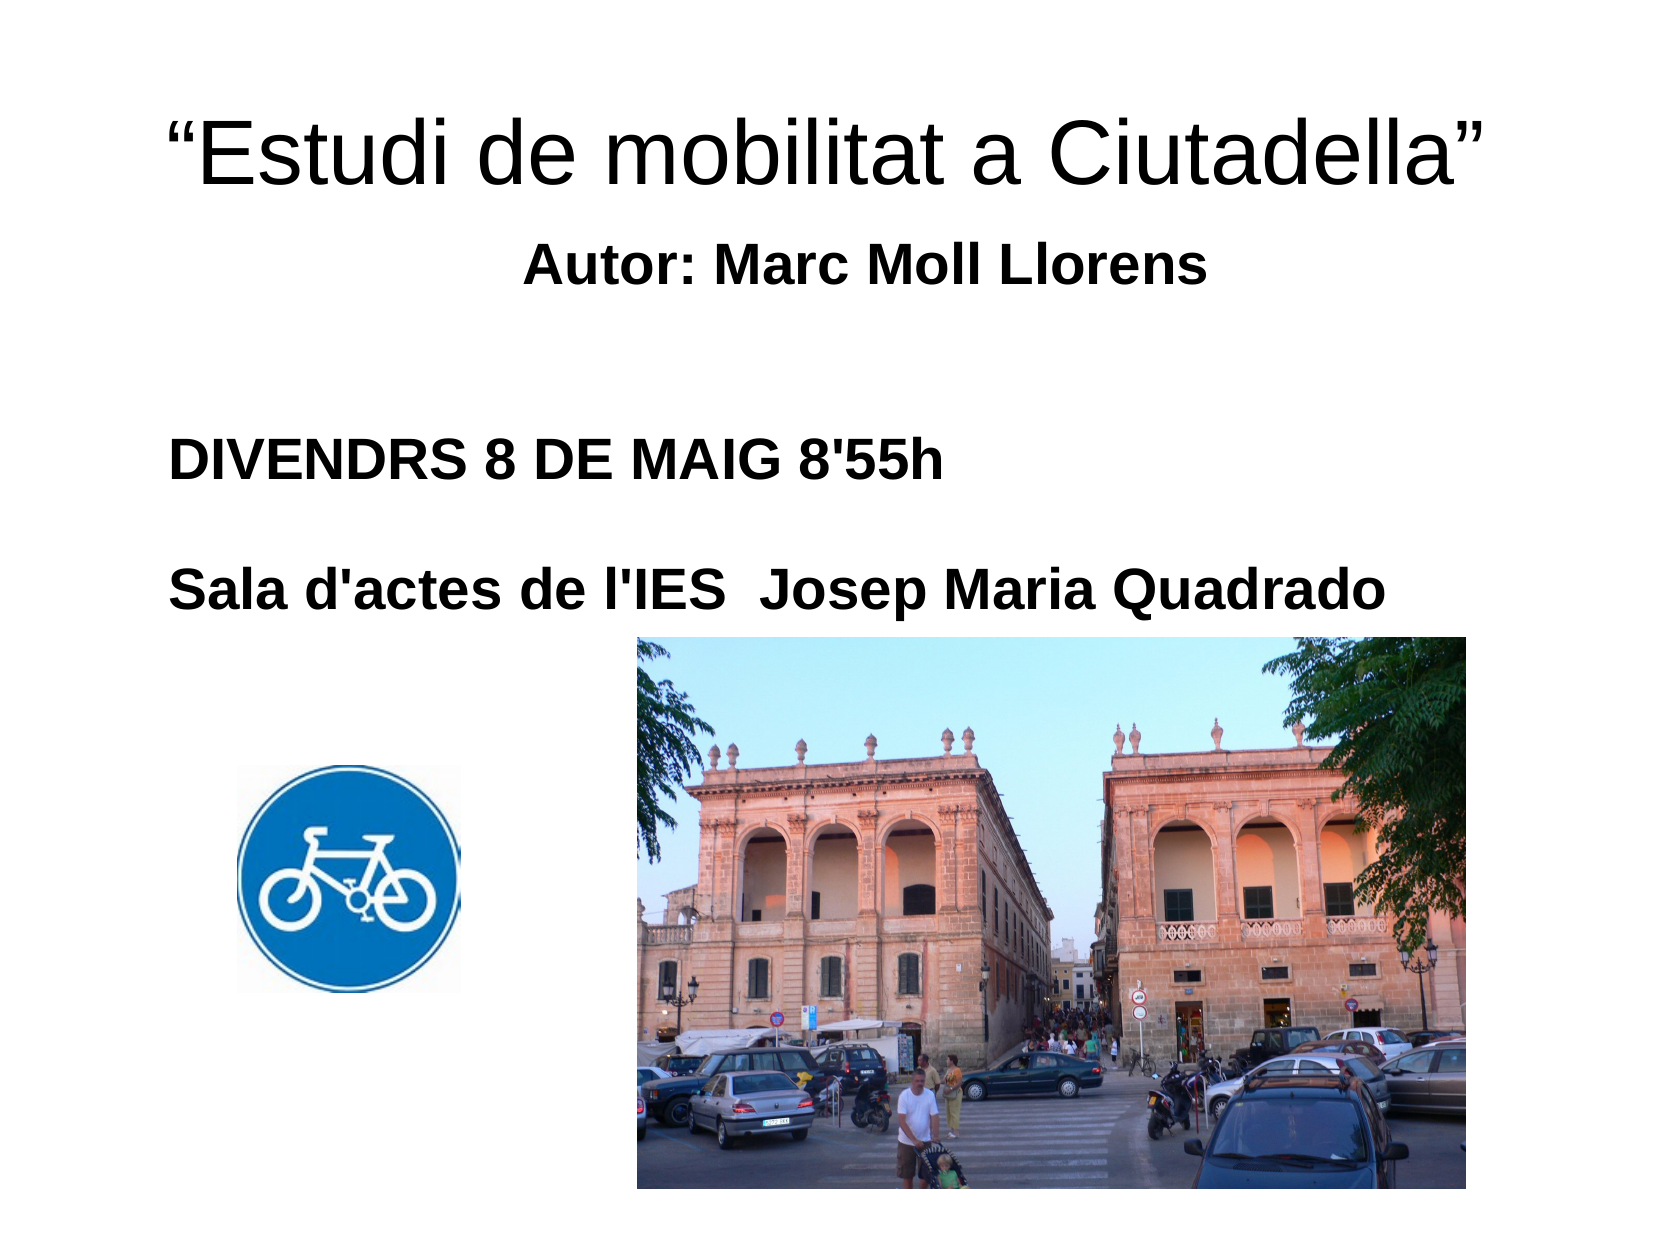

# “Estudi de mobilitat a Ciutadella”
Autor: Marc Moll Llorens
DIVENDRS 8 DE MAIG 8'55h
Sala d'actes de l'IES Josep Maria Quadrado